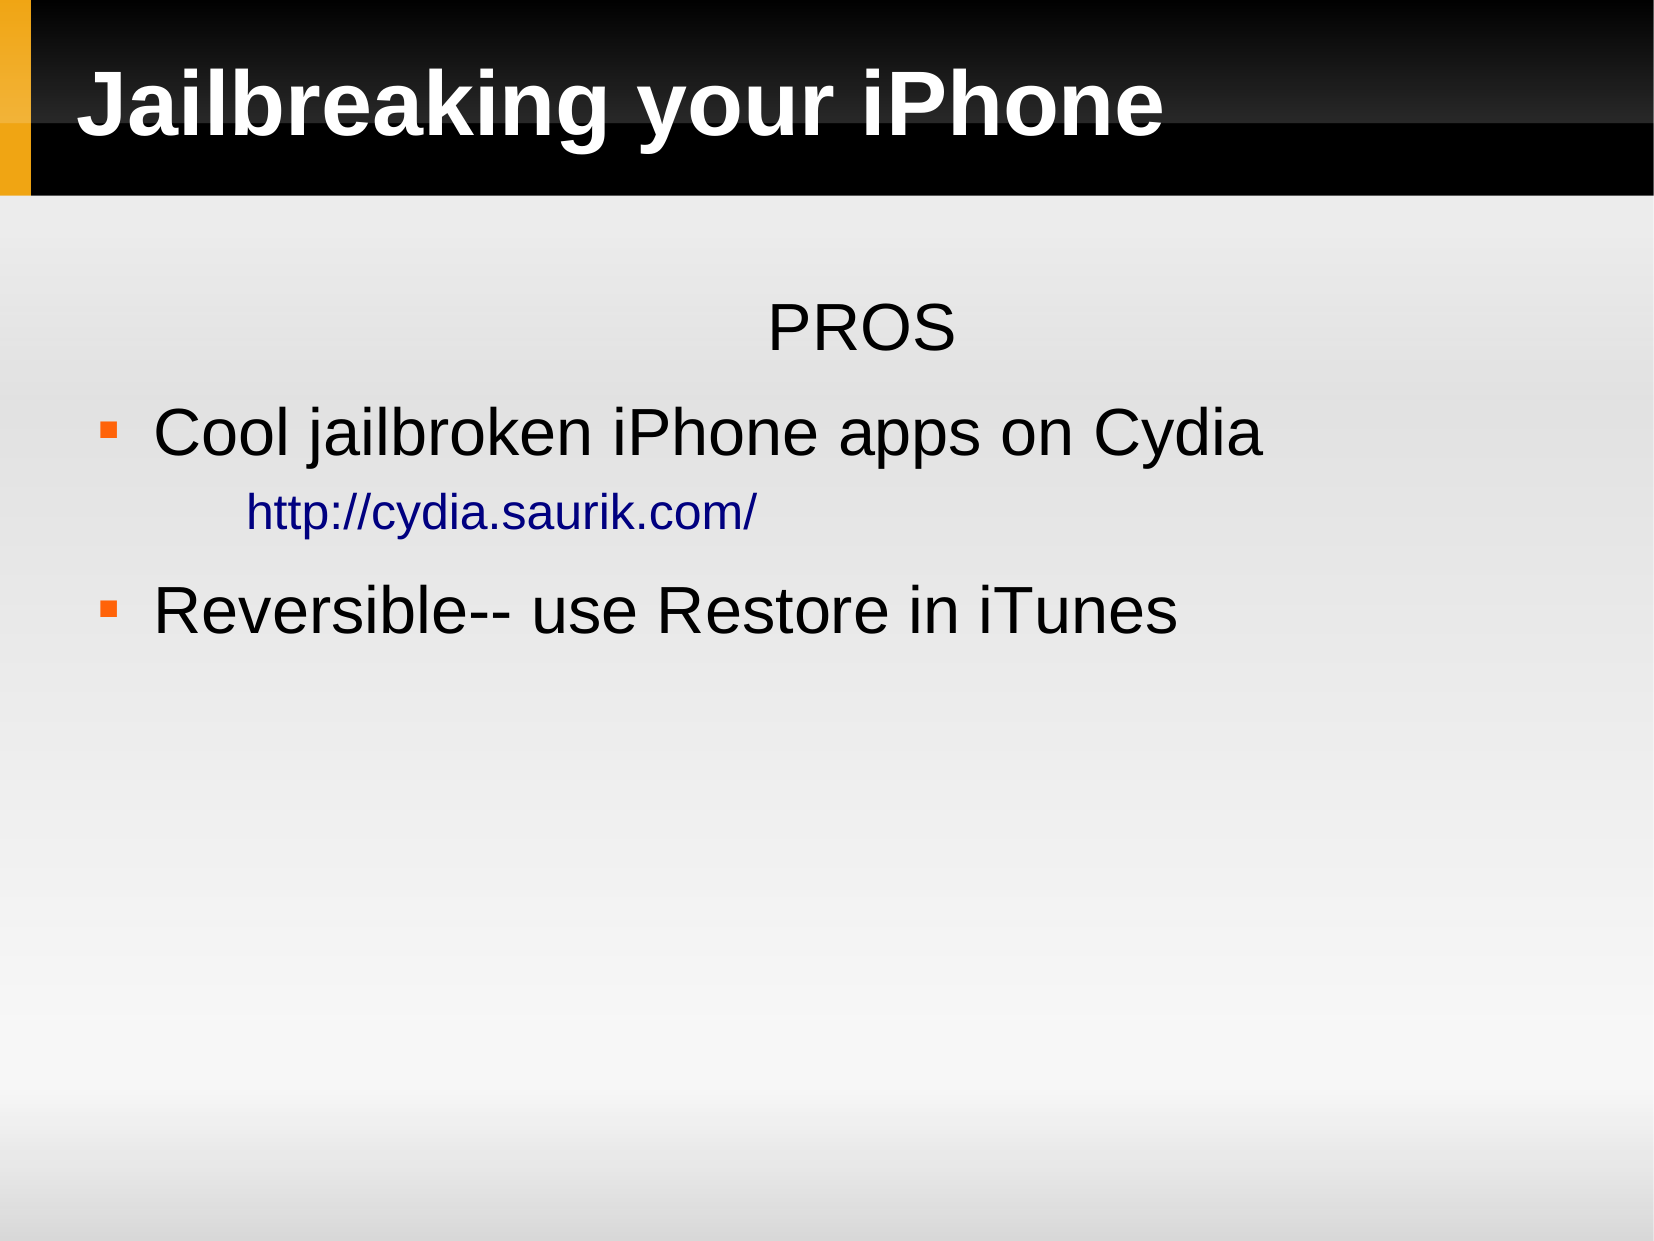

# Jailbreaking your iPhone
PROS
Cool jailbroken iPhone apps on Cydia
 http://cydia.saurik.com/
Reversible-- use Restore in iTunes